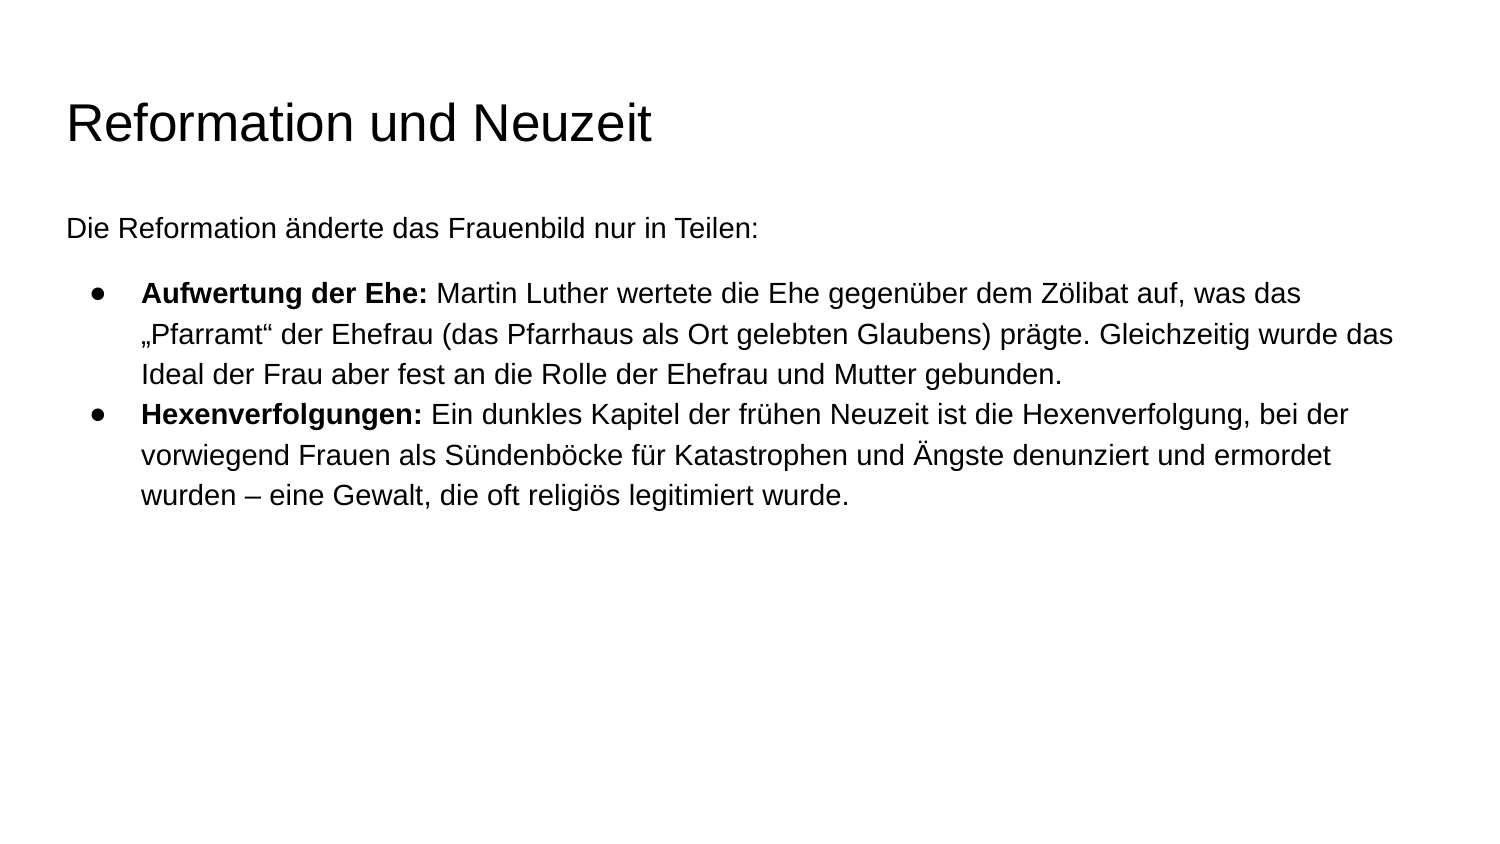

# Reformation und Neuzeit
Die Reformation änderte das Frauenbild nur in Teilen:
Aufwertung der Ehe: Martin Luther wertete die Ehe gegenüber dem Zölibat auf, was das „Pfarramt“ der Ehefrau (das Pfarrhaus als Ort gelebten Glaubens) prägte. Gleichzeitig wurde das Ideal der Frau aber fest an die Rolle der Ehefrau und Mutter gebunden.
Hexenverfolgungen: Ein dunkles Kapitel der frühen Neuzeit ist die Hexenverfolgung, bei der vorwiegend Frauen als Sündenböcke für Katastrophen und Ängste denunziert und ermordet wurden – eine Gewalt, die oft religiös legitimiert wurde.